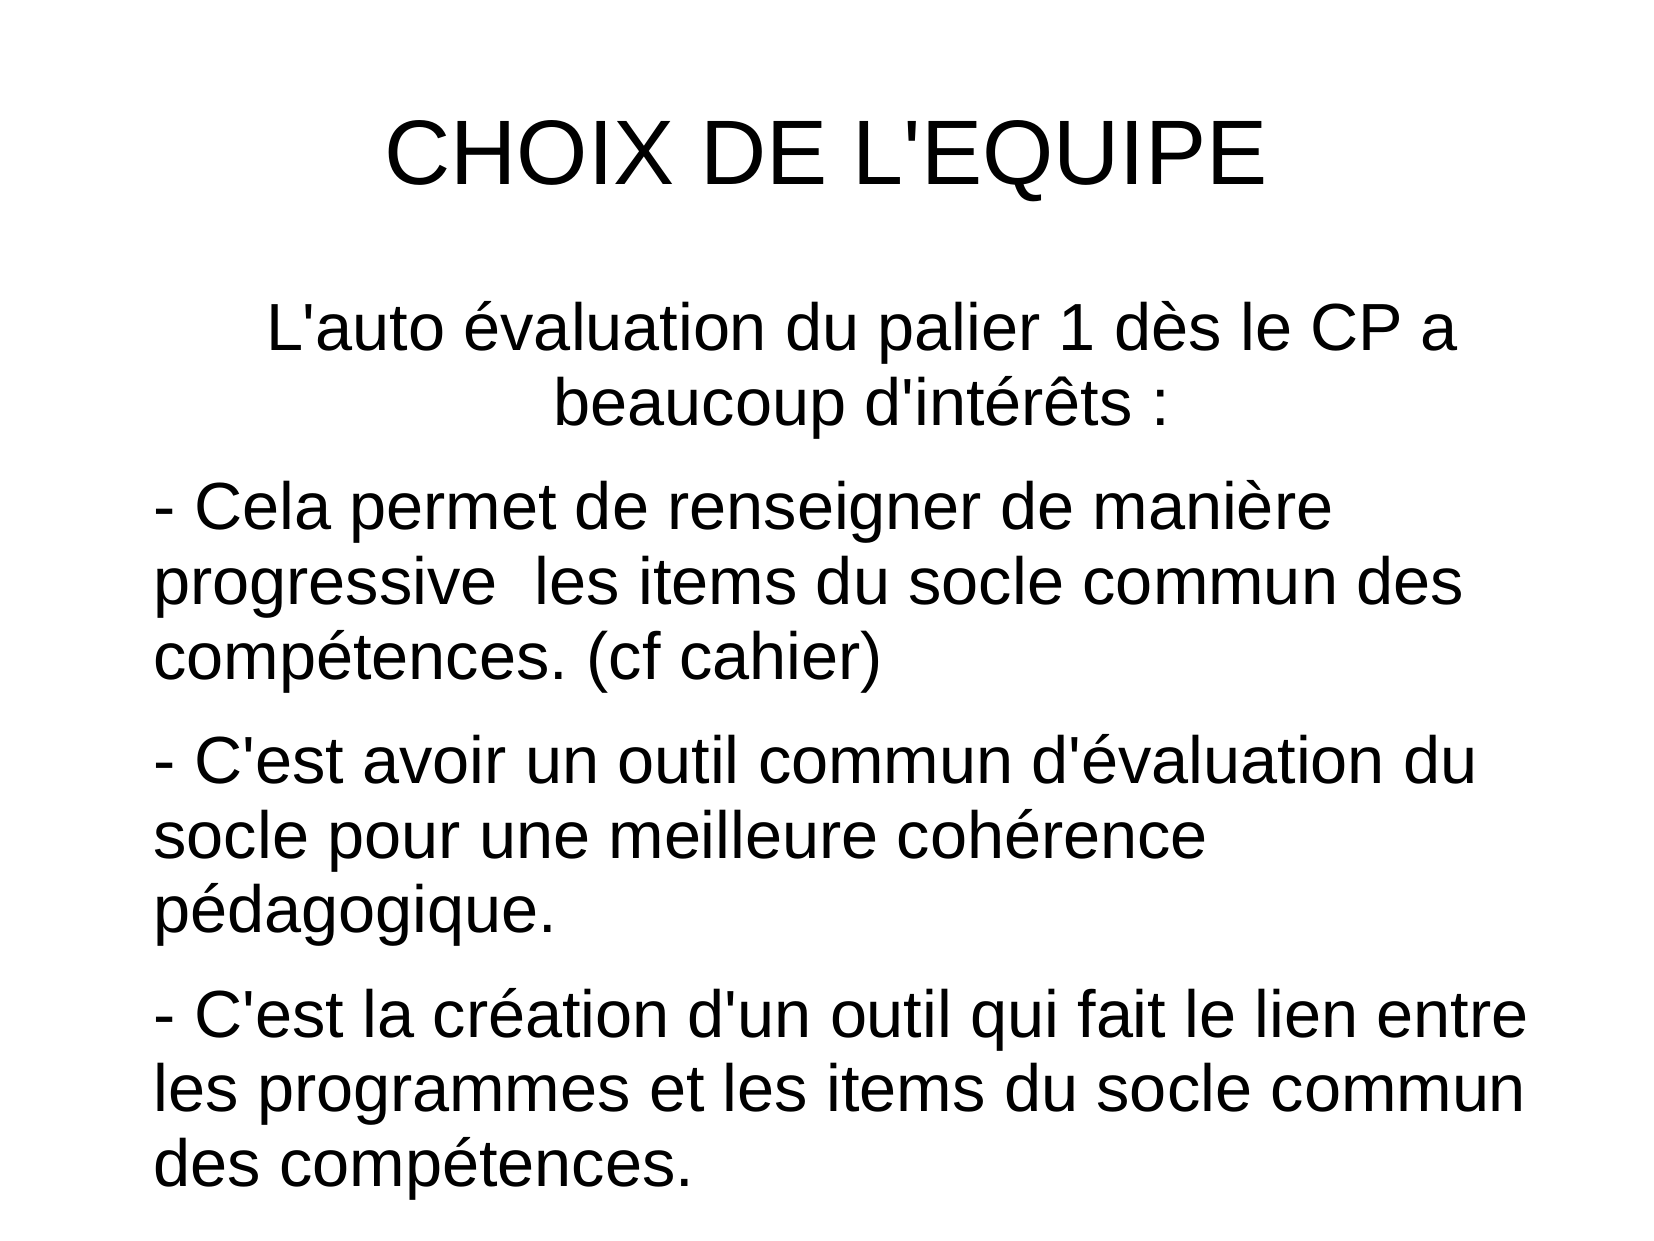

# CHOIX DE L'EQUIPE
L'auto évaluation du palier 1 dès le CP a beaucoup d'intérêts :
- Cela permet de renseigner de manière progressive les items du socle commun des compétences. (cf cahier)
- C'est avoir un outil commun d'évaluation du socle pour une meilleure cohérence pédagogique.
- C'est la création d'un outil qui fait le lien entre les programmes et les items du socle commun des compétences.